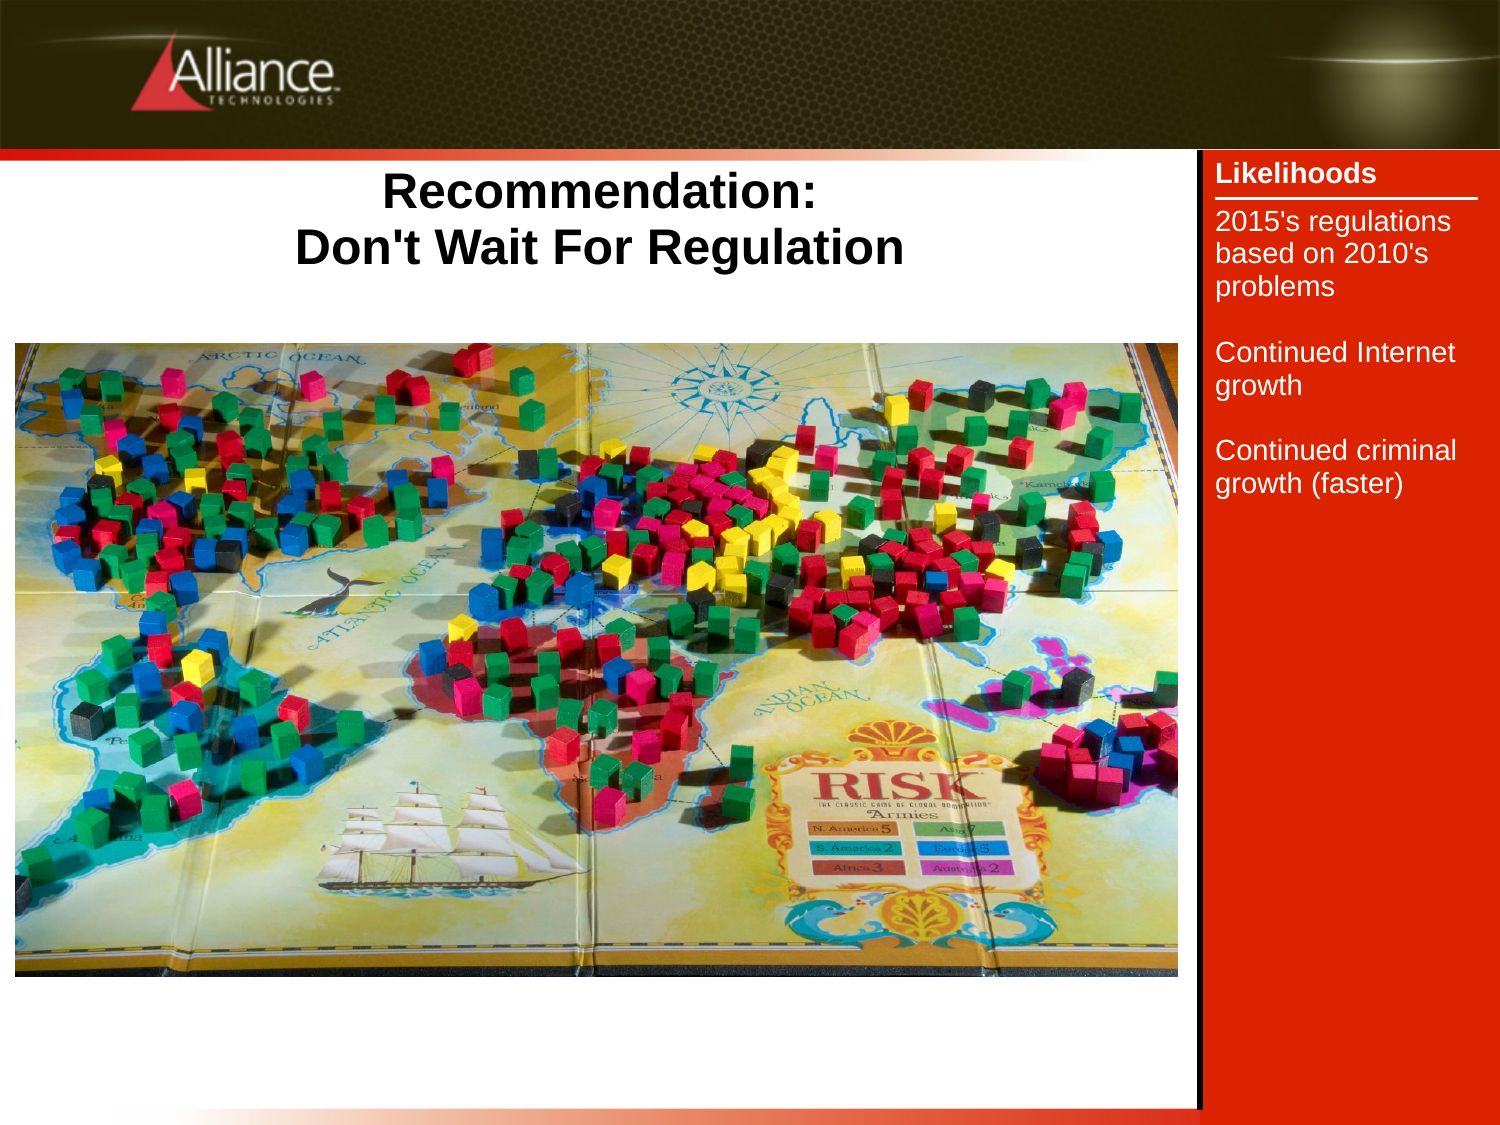

Likelihoods
Recommendation:
Don't Wait For Regulation
2015's regulations based on 2010's problems
Continued Internet growth
Continued criminal growth (faster)